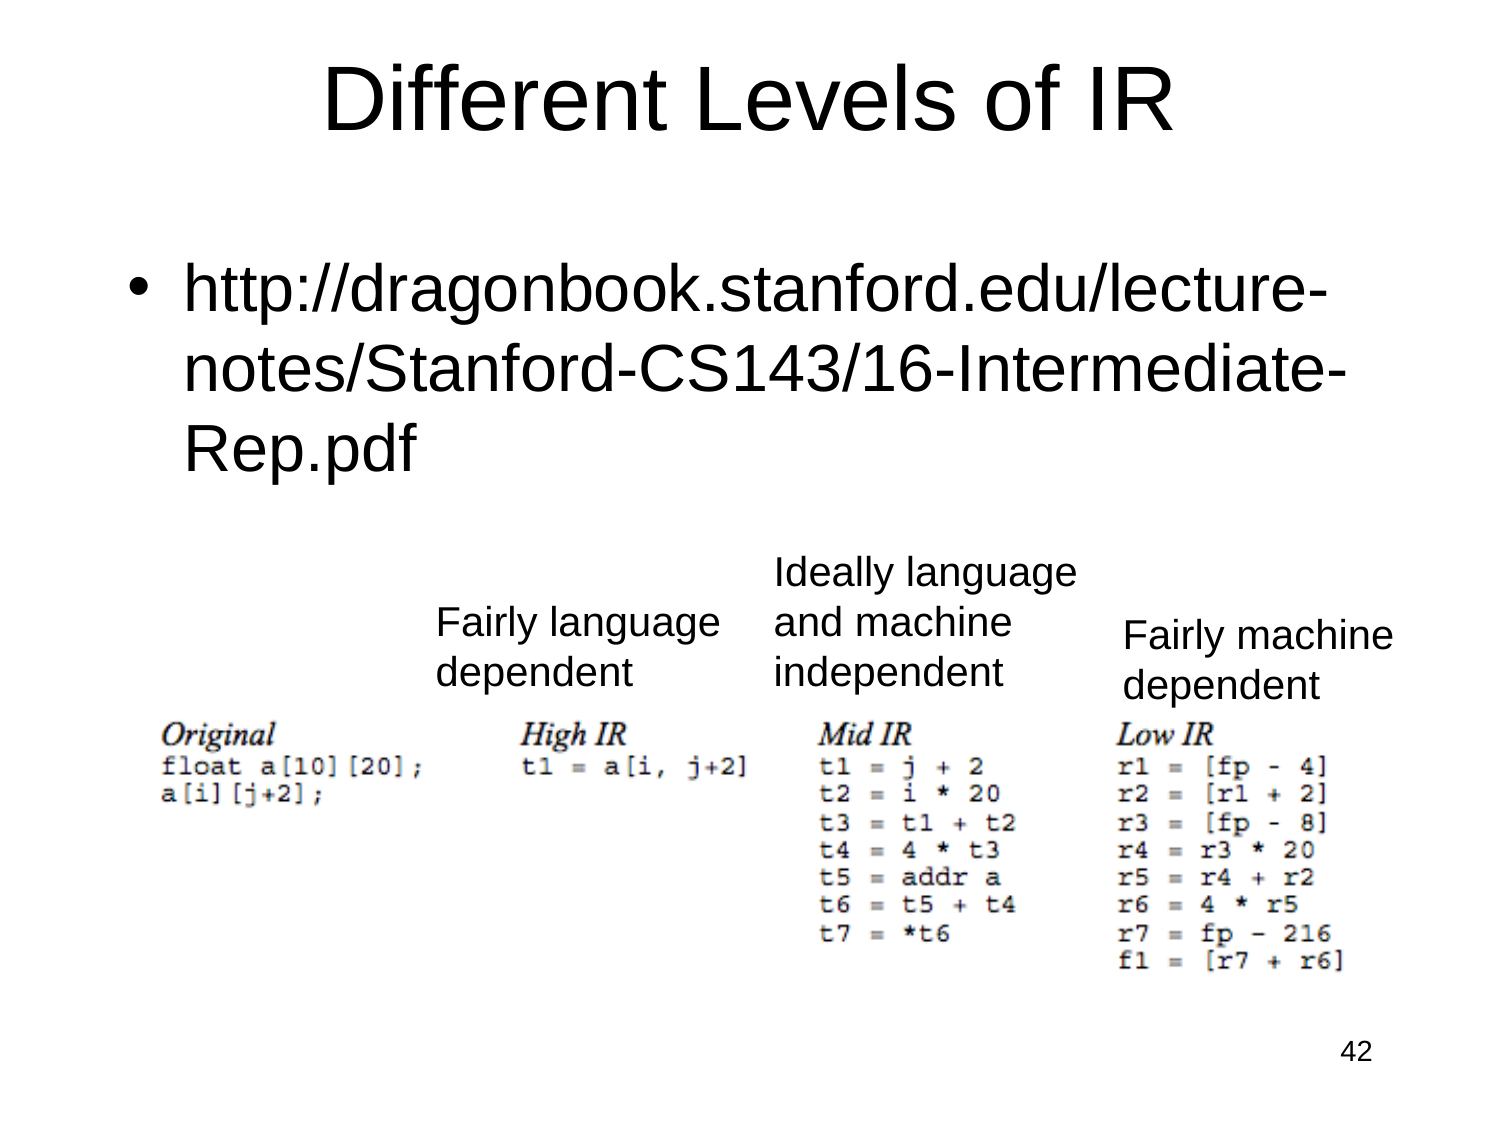

# Different Levels of IR
http://dragonbook.stanford.edu/lecture-notes/Stanford-CS143/16-Intermediate-Rep.pdf
Ideally language
and machine
independent
Fairly language
dependent
Fairly machine
dependent